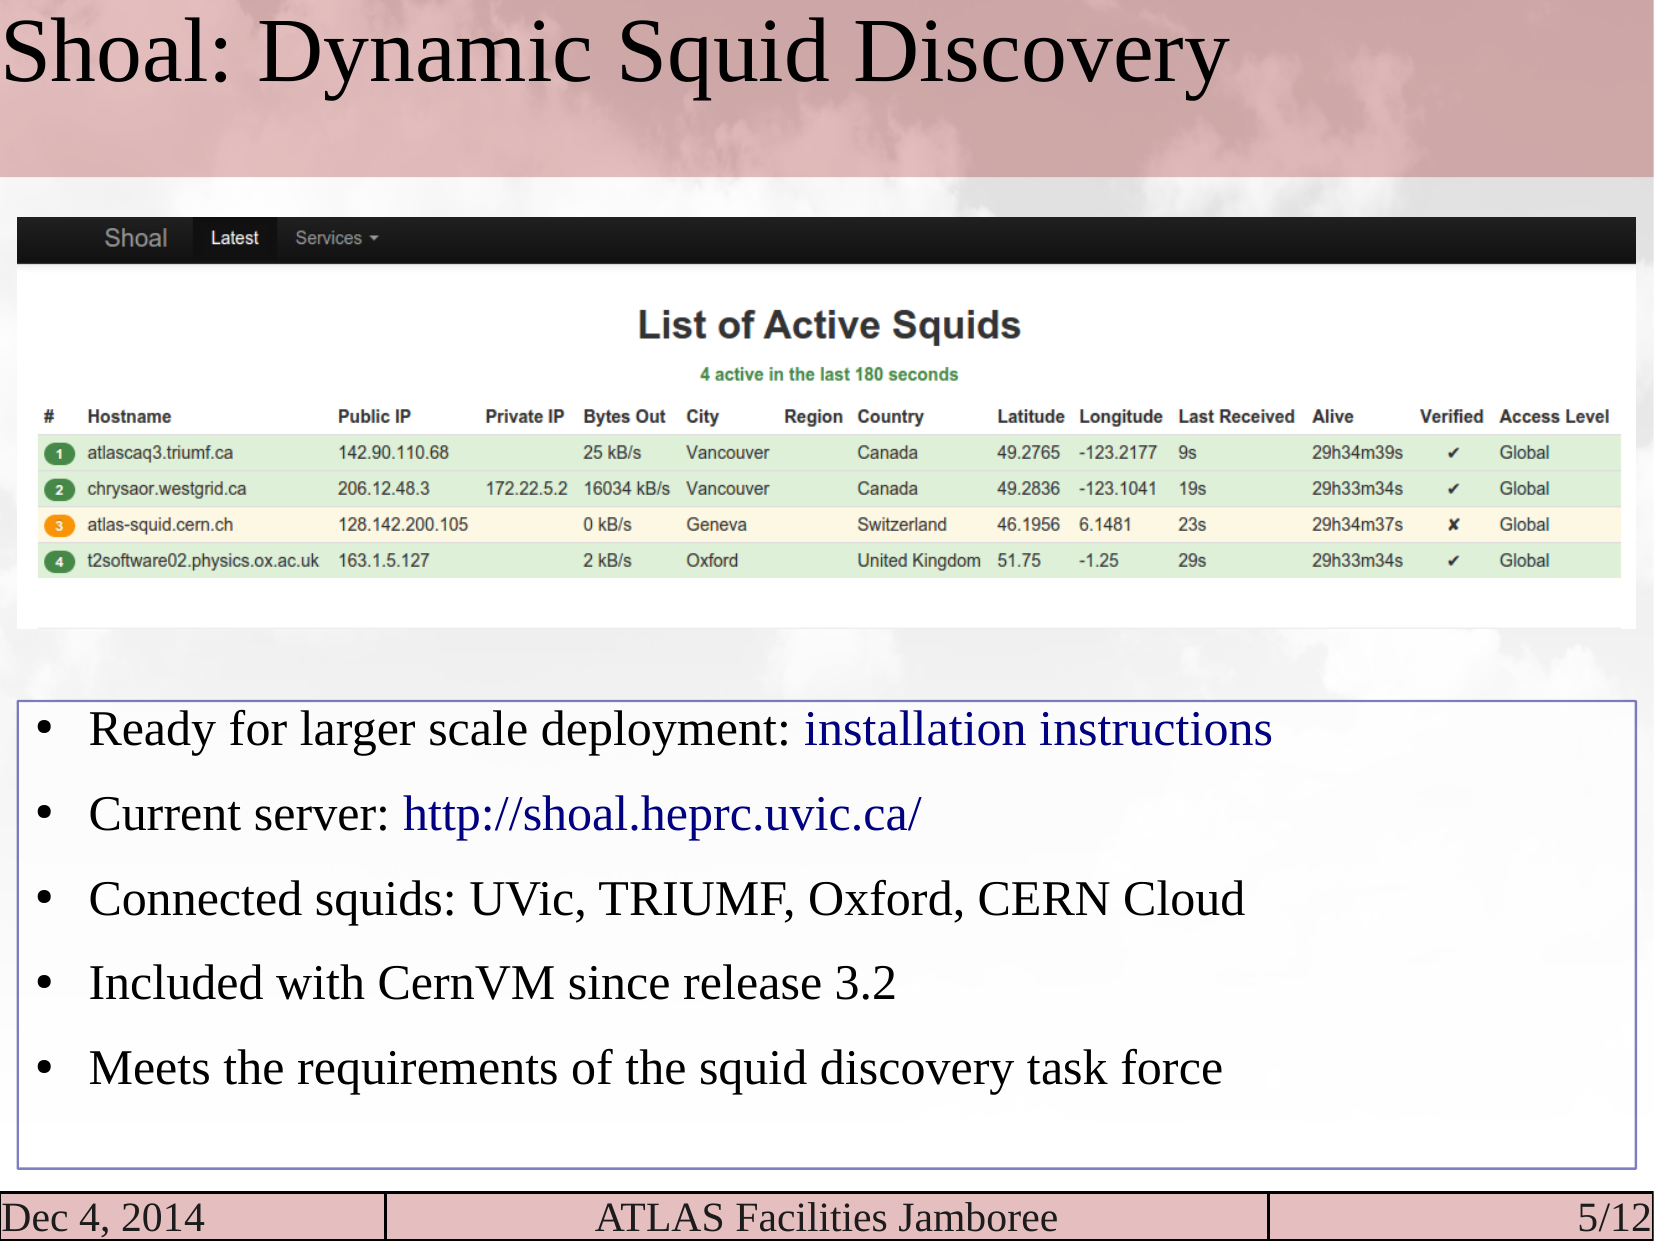

# Shoal: Dynamic Squid Discovery
Ready for larger scale deployment: installation instructions
Current server: http://shoal.heprc.uvic.ca/
Connected squids: UVic, TRIUMF, Oxford, CERN Cloud
Included with CernVM since release 3.2
Meets the requirements of the squid discovery task force
Dec 4, 2014
ATLAS Facilities Jamboree
5